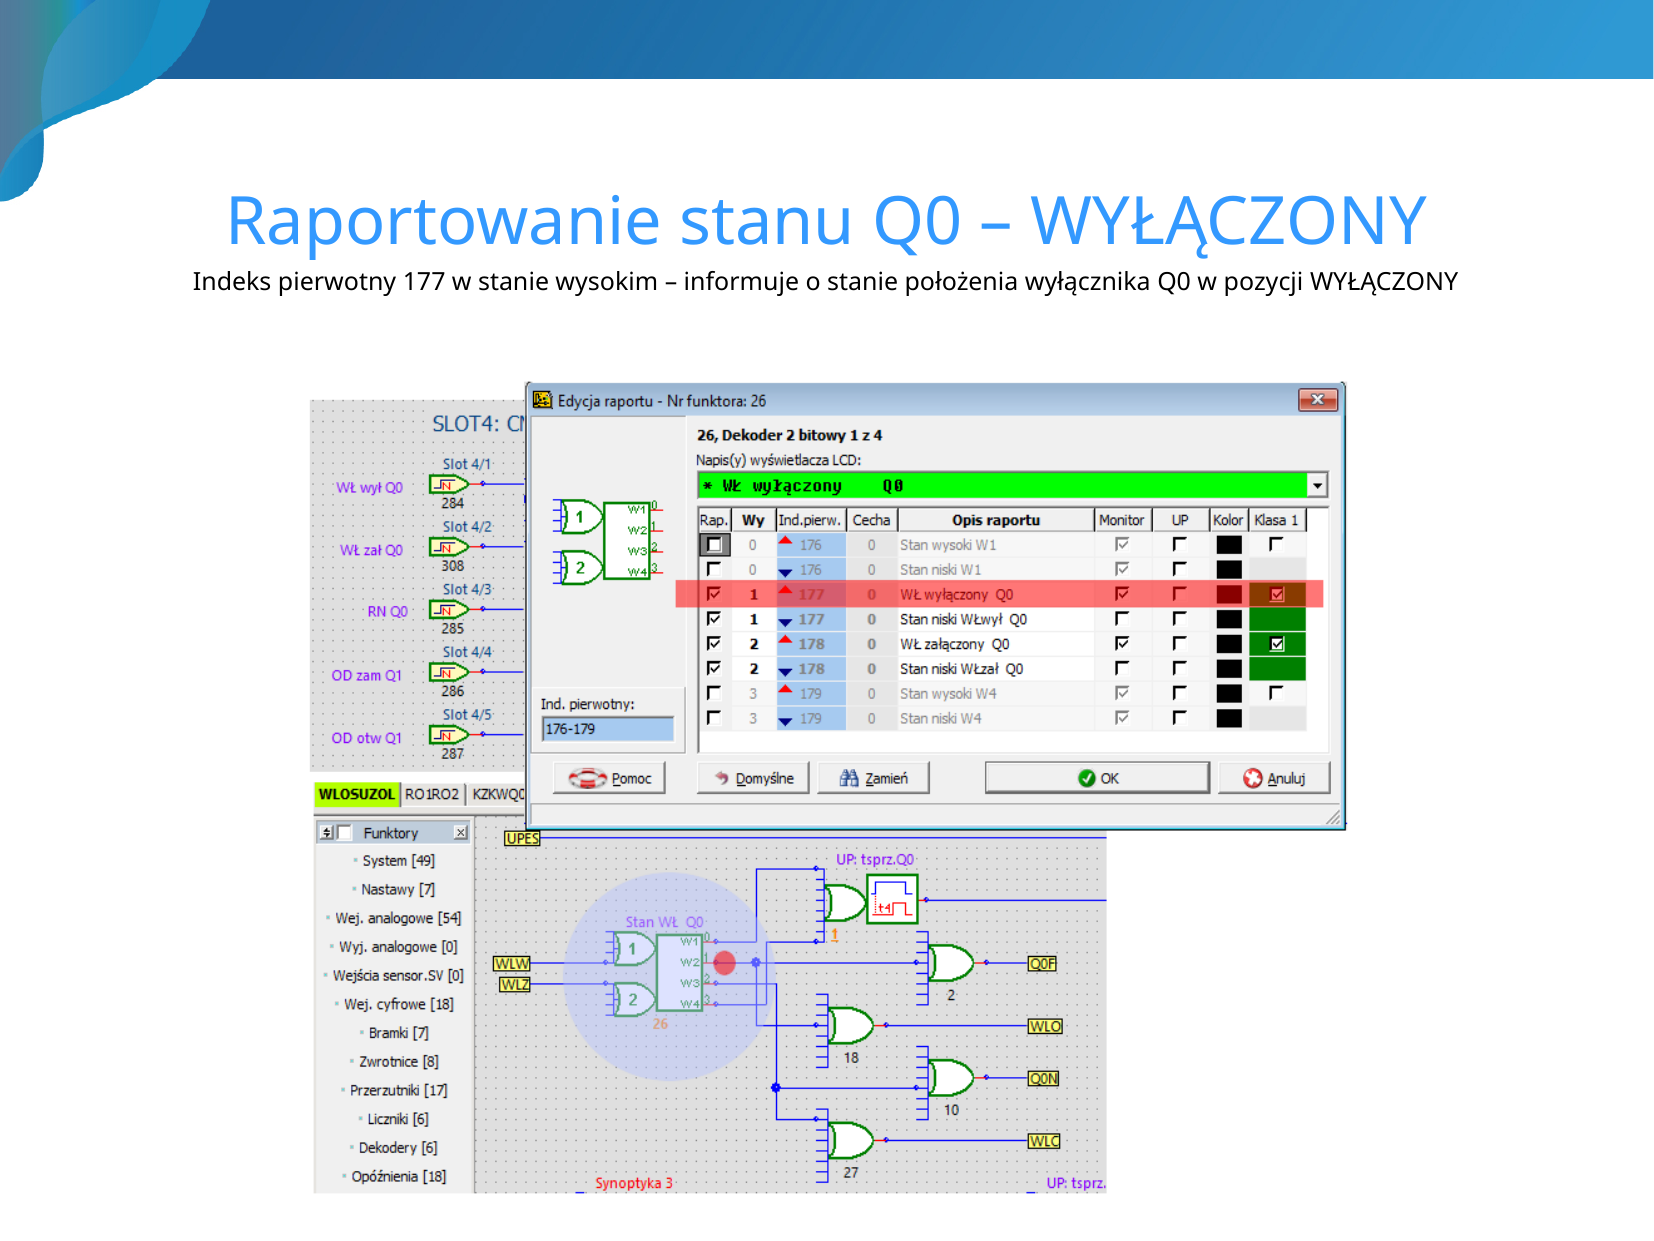

# Raportowanie stanu Q0 – WYŁĄCZONY Indeks pierwotny 177 w stanie wysokim – informuje o stanie położenia wyłącznika Q0 w pozycji WYŁĄCZONY